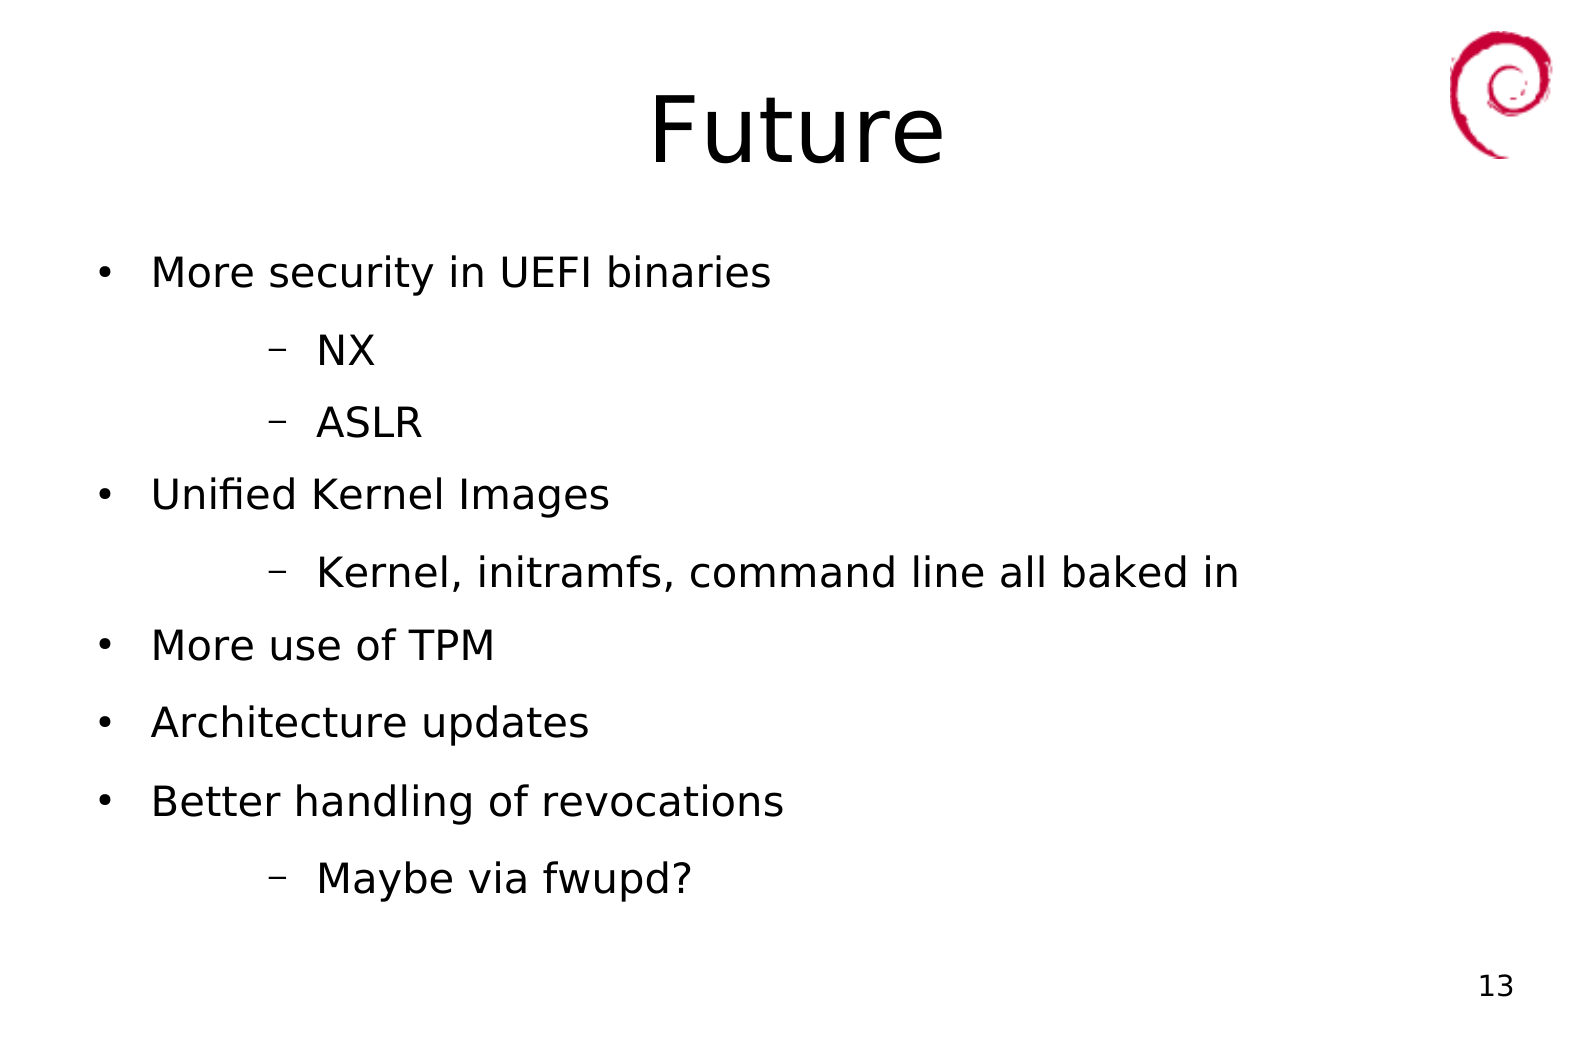

# Future
More security in UEFI binaries
NX
ASLR
Unified Kernel Images
Kernel, initramfs, command line all baked in
More use of TPM
Architecture updates
Better handling of revocations
Maybe via fwupd?
13